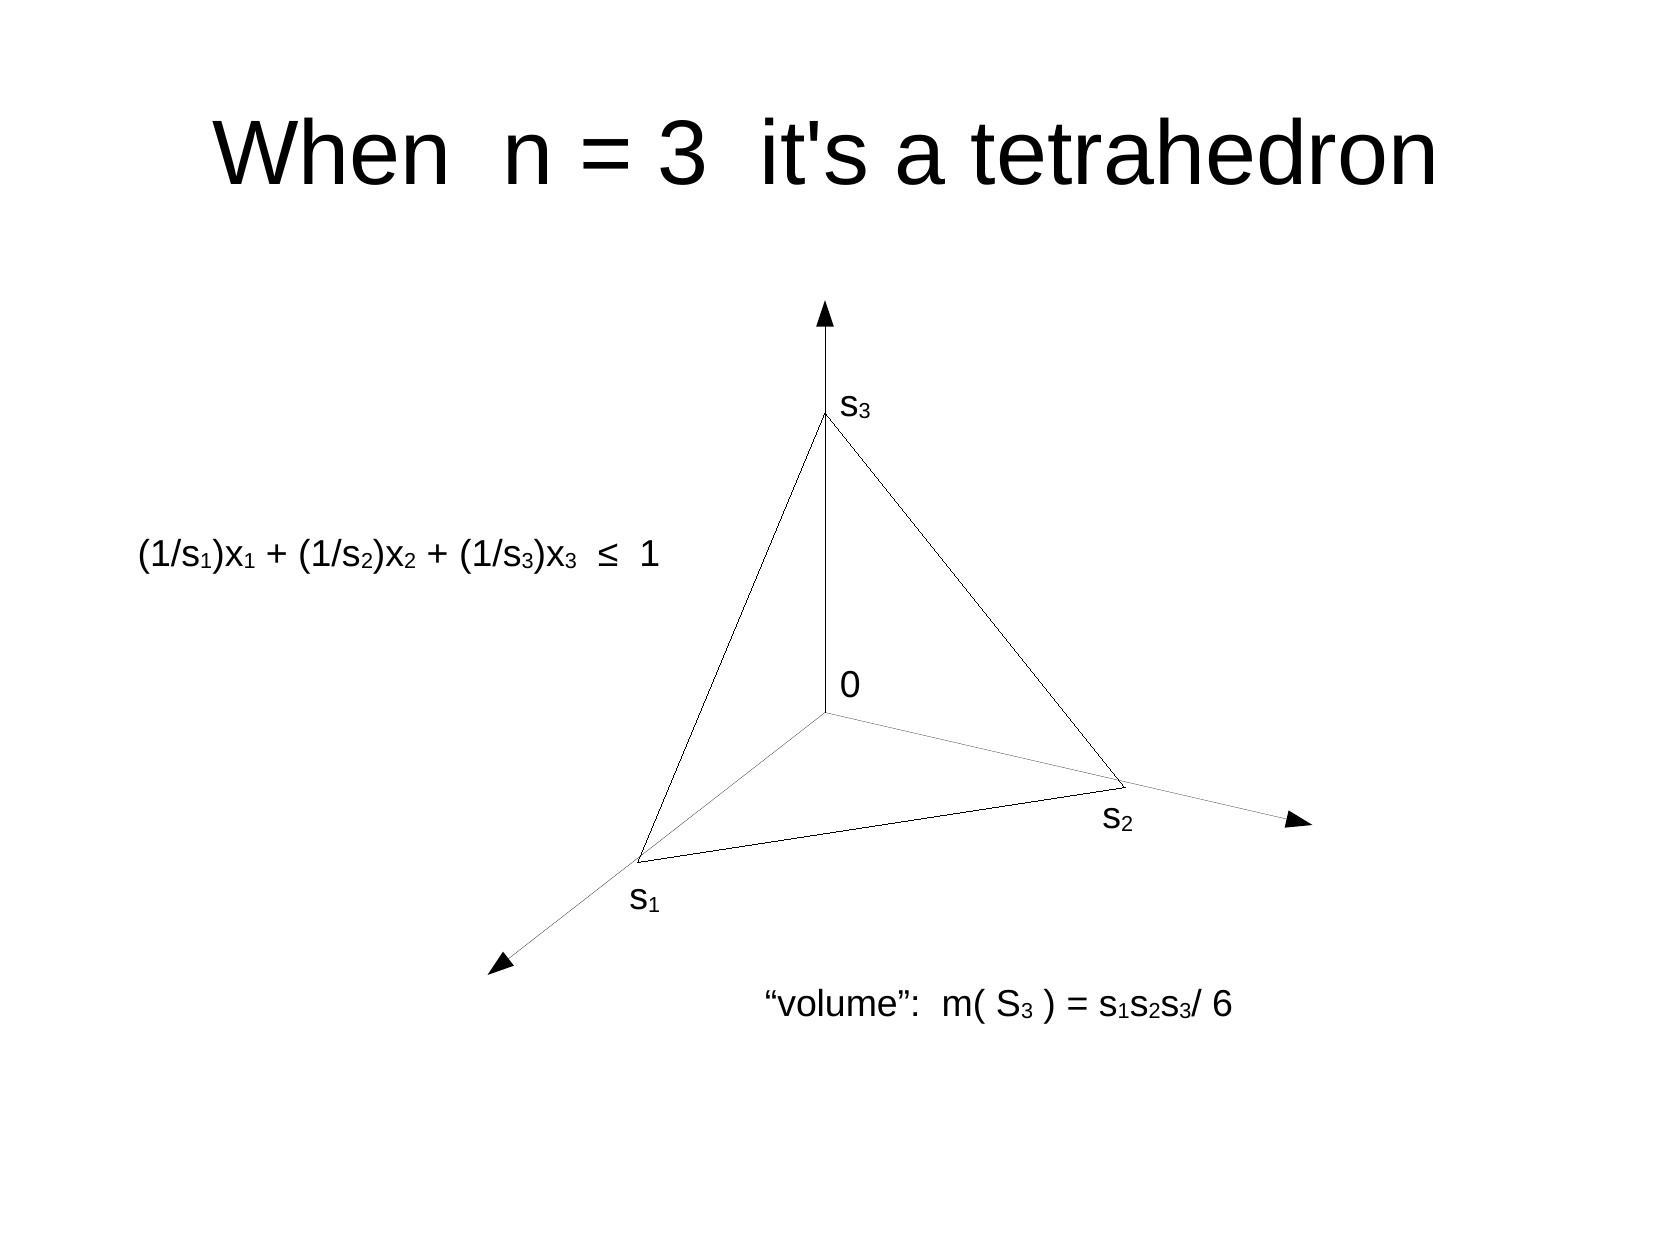

# When n = 3 it's a tetrahedron
s3
(1/s1)x1 + (1/s2)x2 + (1/s3)x3 ≤ 1
0
s2
s1
“volume”: m( S3 ) = s1s2s3/ 6